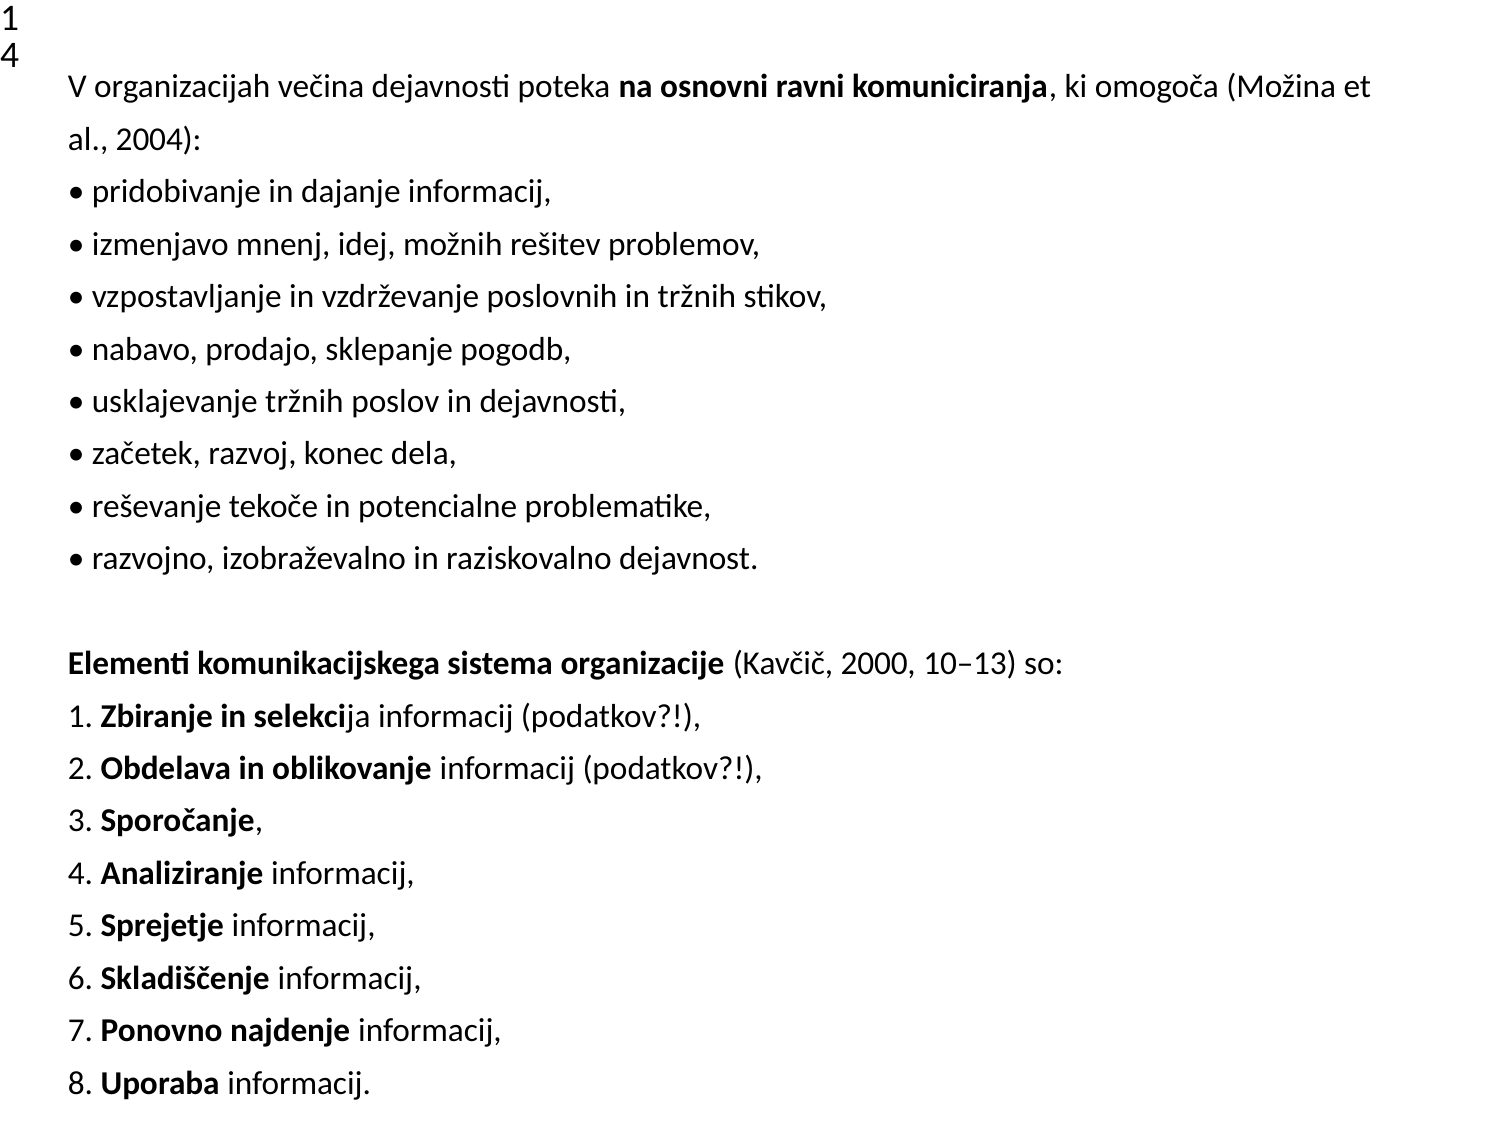

V organizacijah večina dejavnosti poteka na osnovni ravni komuniciranja, ki omogoča (Možina et
al., 2004):
• pridobivanje in dajanje informacij,
• izmenjavo mnenj, idej, možnih rešitev problemov,
• vzpostavljanje in vzdrževanje poslovnih in tržnih stikov,
• nabavo, prodajo, sklepanje pogodb,
• usklajevanje tržnih poslov in dejavnosti,
• začetek, razvoj, konec dela,
• reševanje tekoče in potencialne problematike,
• razvojno, izobraževalno in raziskovalno dejavnost.
Elementi komunikacijskega sistema organizacije (Kavčič, 2000, 10–13) so:
1. Zbiranje in selekcija informacij (podatkov?!),
2. Obdelava in oblikovanje informacij (podatkov?!),
3. Sporočanje,
4. Analiziranje informacij,
5. Sprejetje informacij,
6. Skladiščenje informacij,
7. Ponovno najdenje informacij,
8. Uporaba informacij.